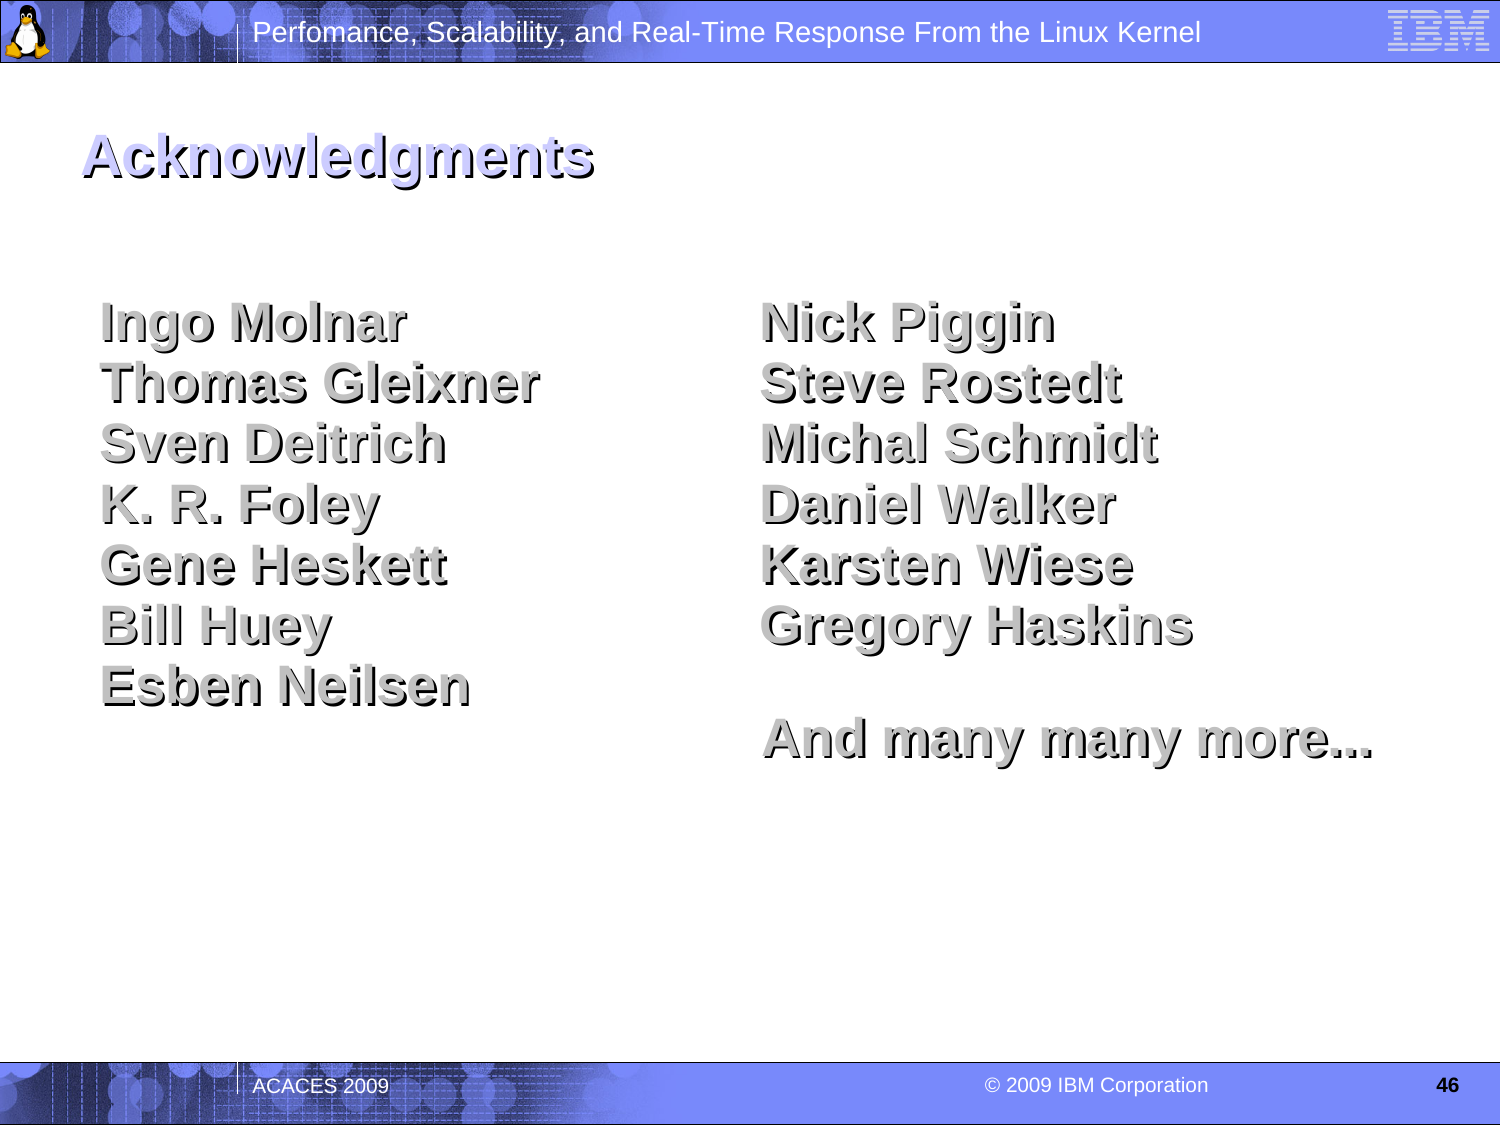

# Acknowledgments
Ingo Molnar
Thomas Gleixner
Sven Deitrich
K. R. Foley
Gene Heskett
Bill Huey
Esben Neilsen
Nick Piggin
Steve Rostedt
Michal Schmidt
Daniel Walker
Karsten Wiese
Gregory Haskins
And many many more...
46